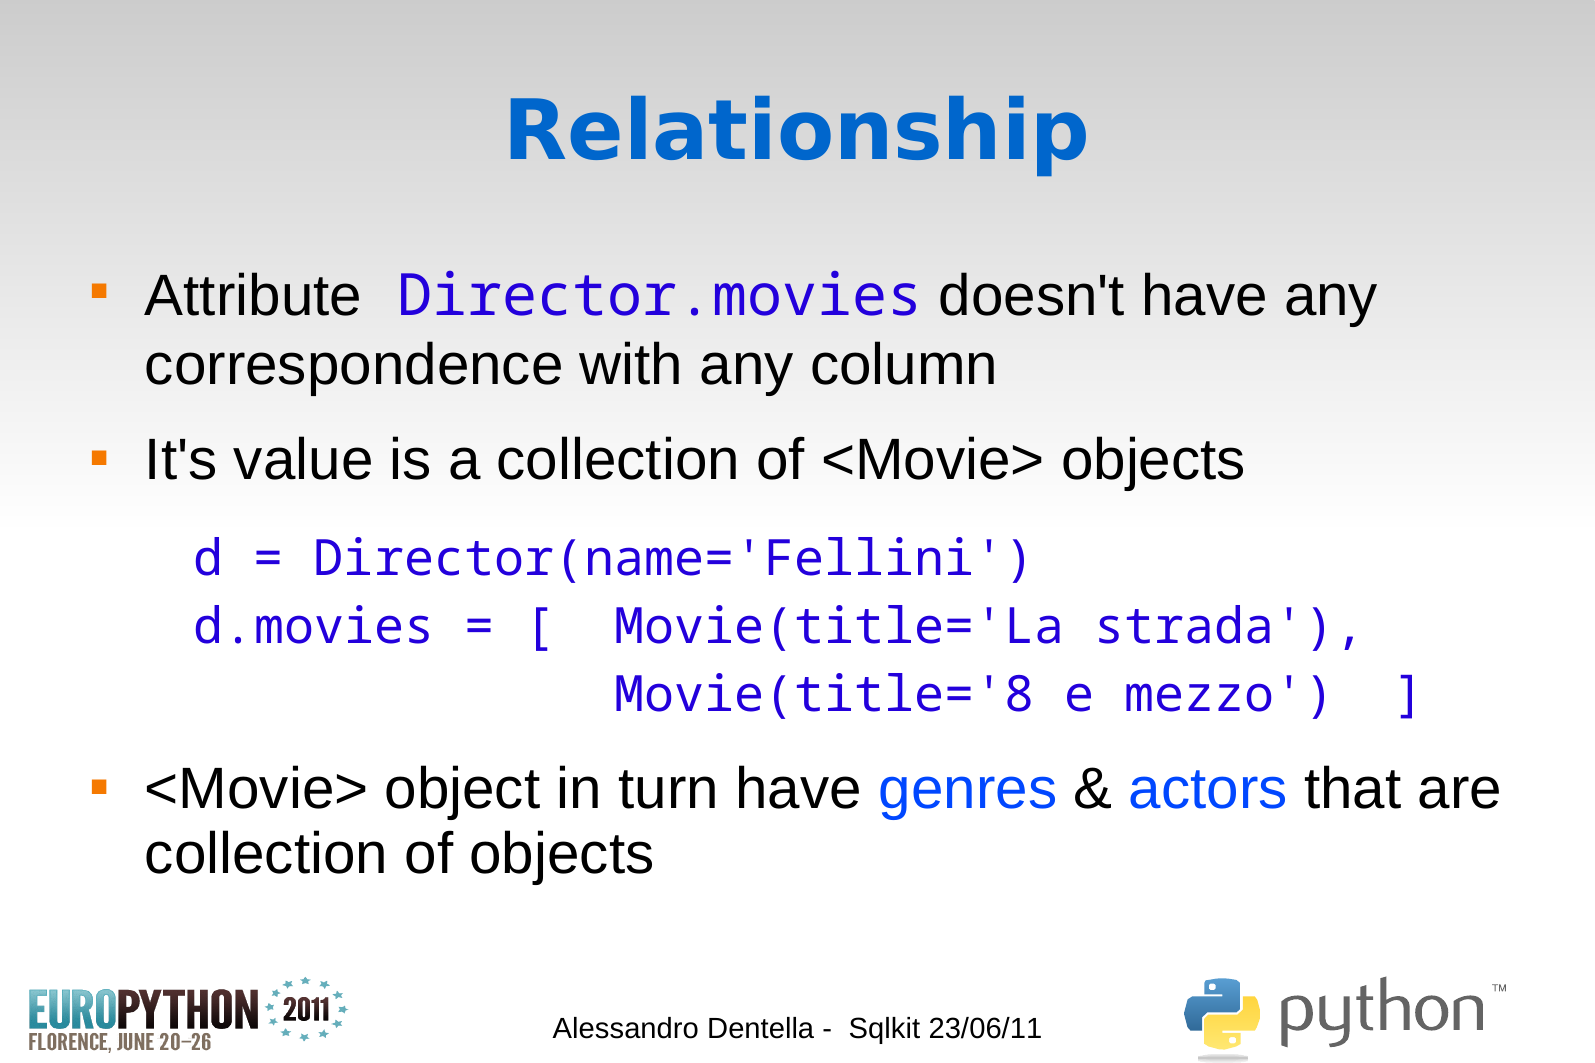

# Relationship
Attribute Director.movies doesn't have any correspondence with any column
It's value is a collection of <Movie> objects
 d = Director(name='Fellini')
 d.movies = [ Movie(title='La strada'),
 Movie(title='8 e mezzo') ]
<Movie> object in turn have genres & actors that are collection of objects